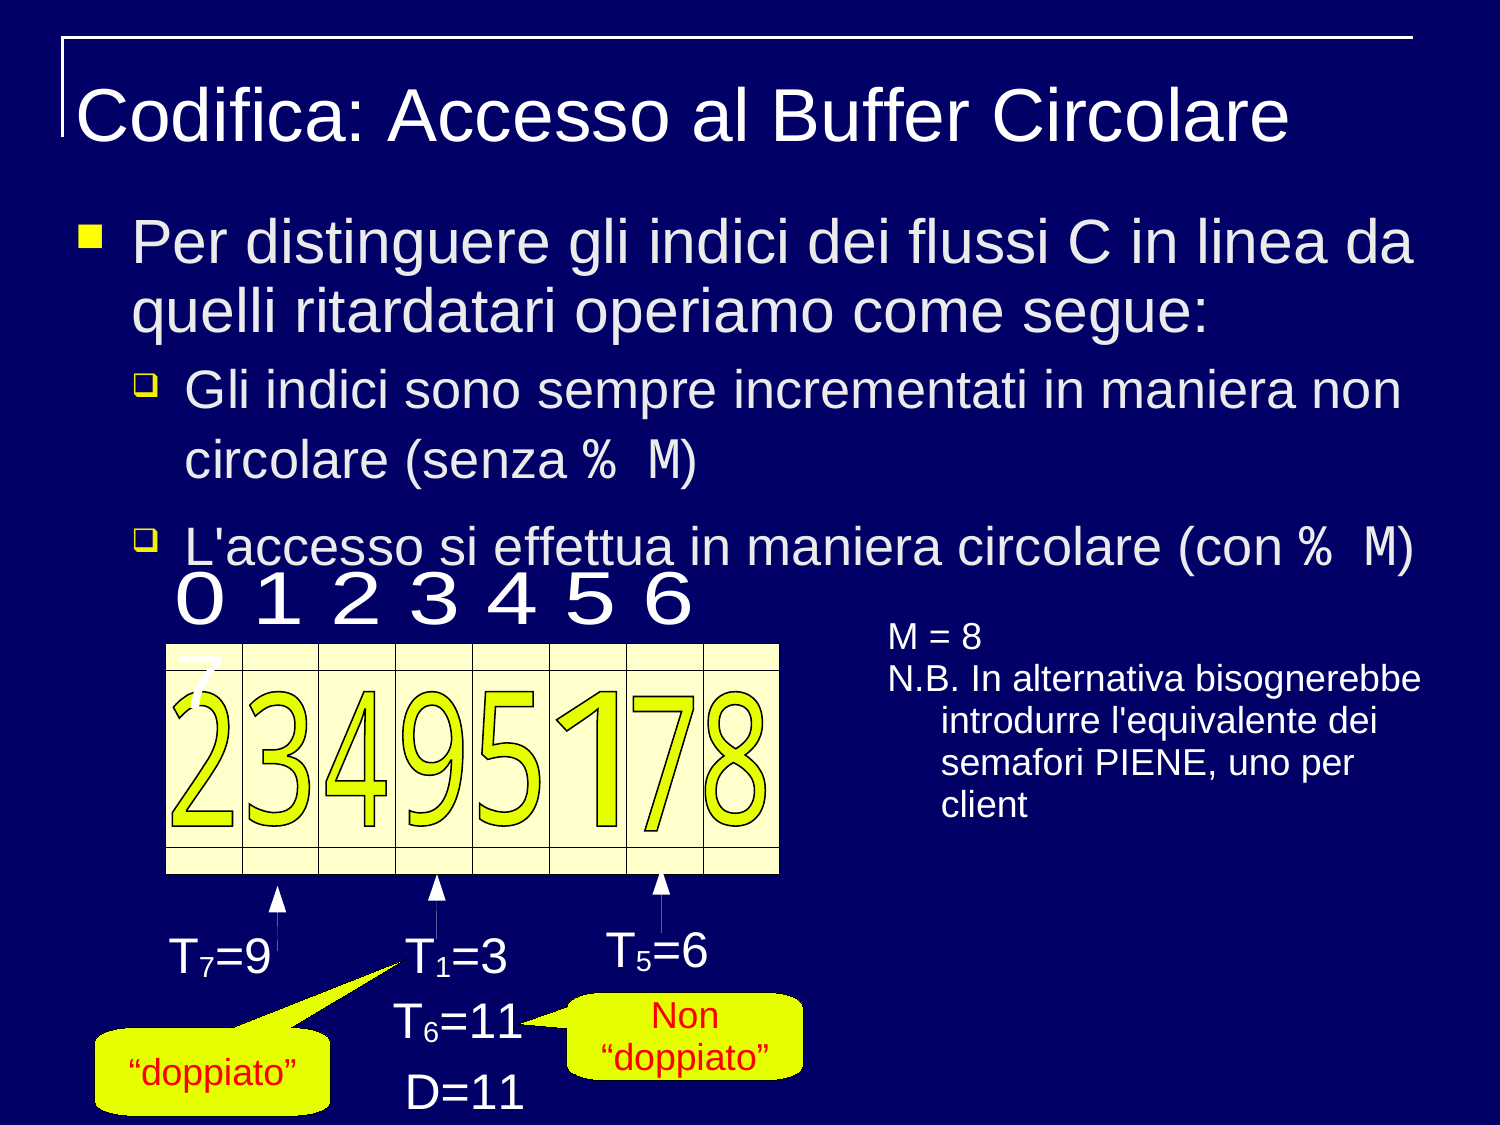

# Codifica: Accesso al Buffer Circolare
Per distinguere gli indici dei flussi C in linea da quelli ritardatari operiamo come segue:
Gli indici sono sempre incrementati in maniera non circolare (senza % M)
L'accesso si effettua in maniera circolare (con % M)
0 1 2 3 4 5 6 7
M = 8
N.B. In alternativa bisognerebbe introdurre l'equivalente dei semafori PIENE, uno per client
2
3
4
9
5
1
8
7
T5=6
T7=9
T1=3
T6=11
Non “doppiato”
“doppiato”
D=11